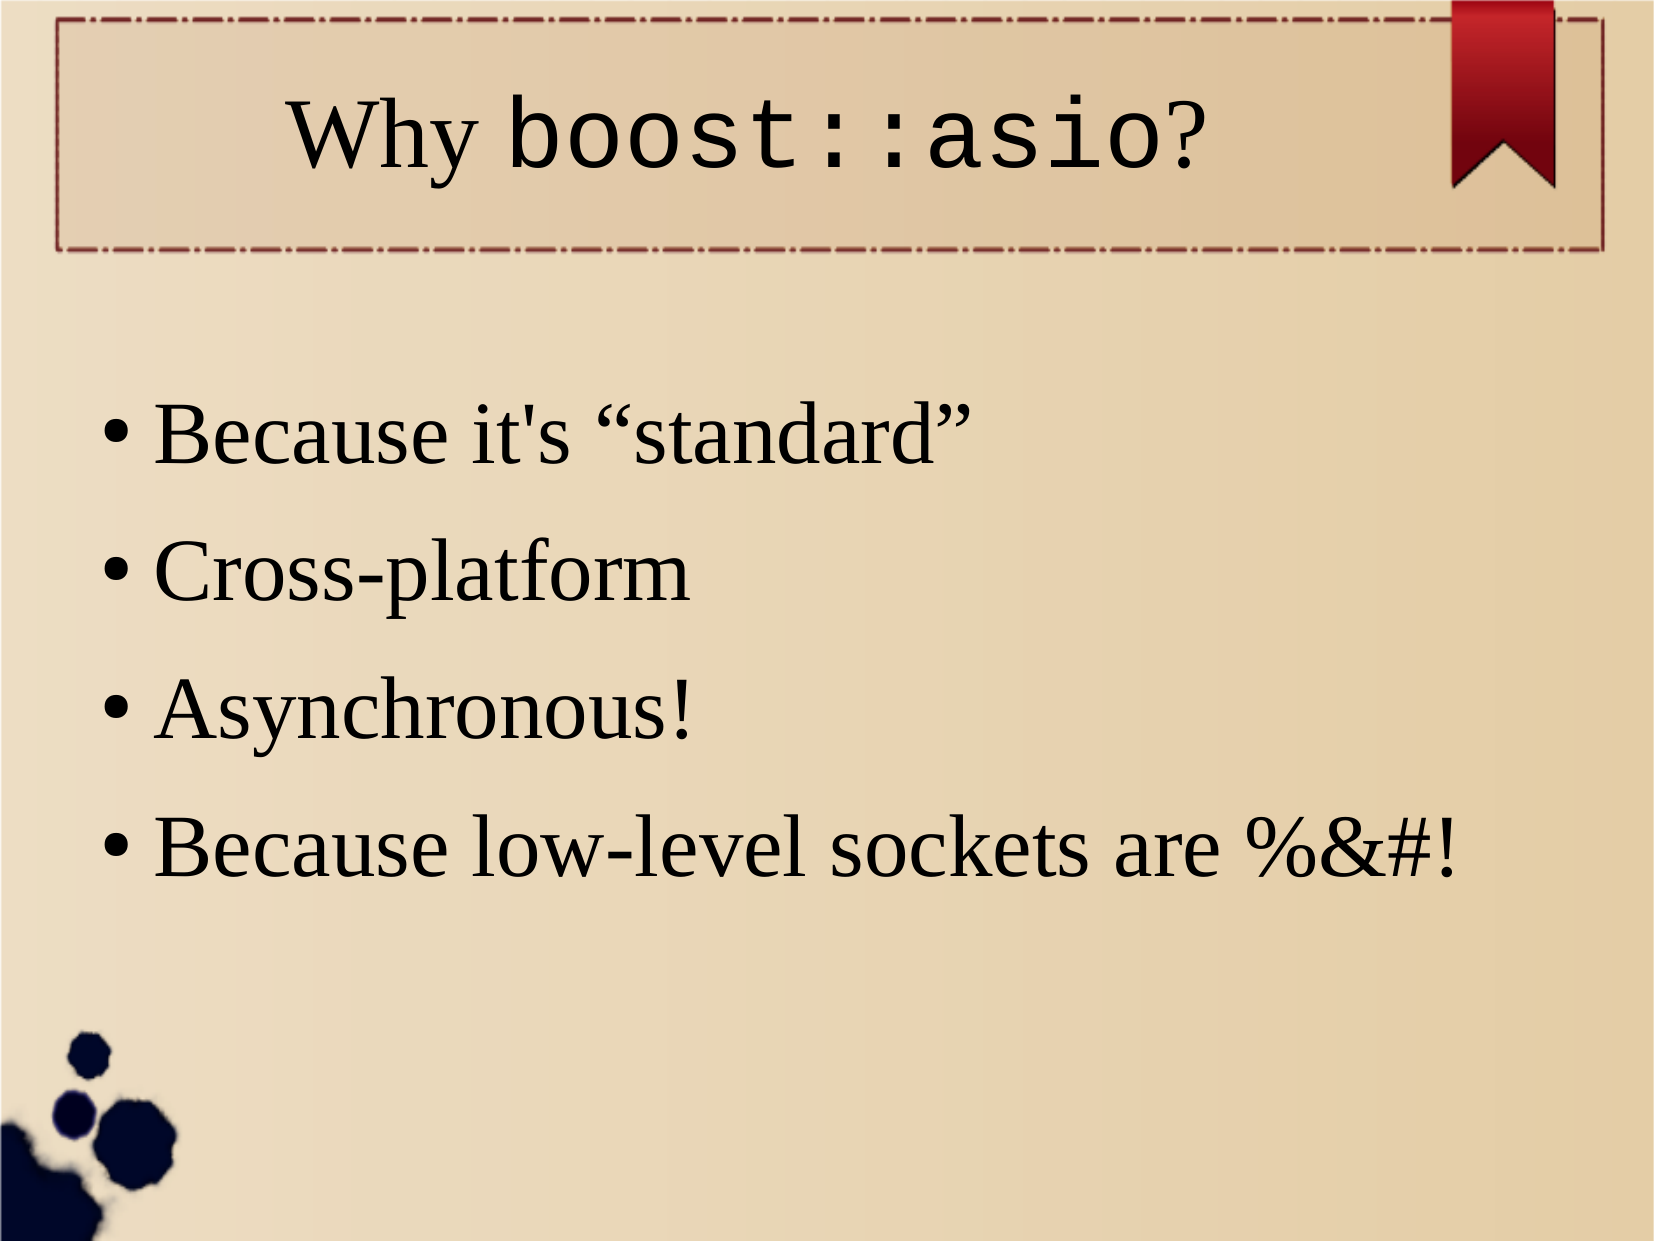

# Why boost::asio?
Because it's “standard”
Cross-platform
Asynchronous!
Because low-level sockets are %&#!